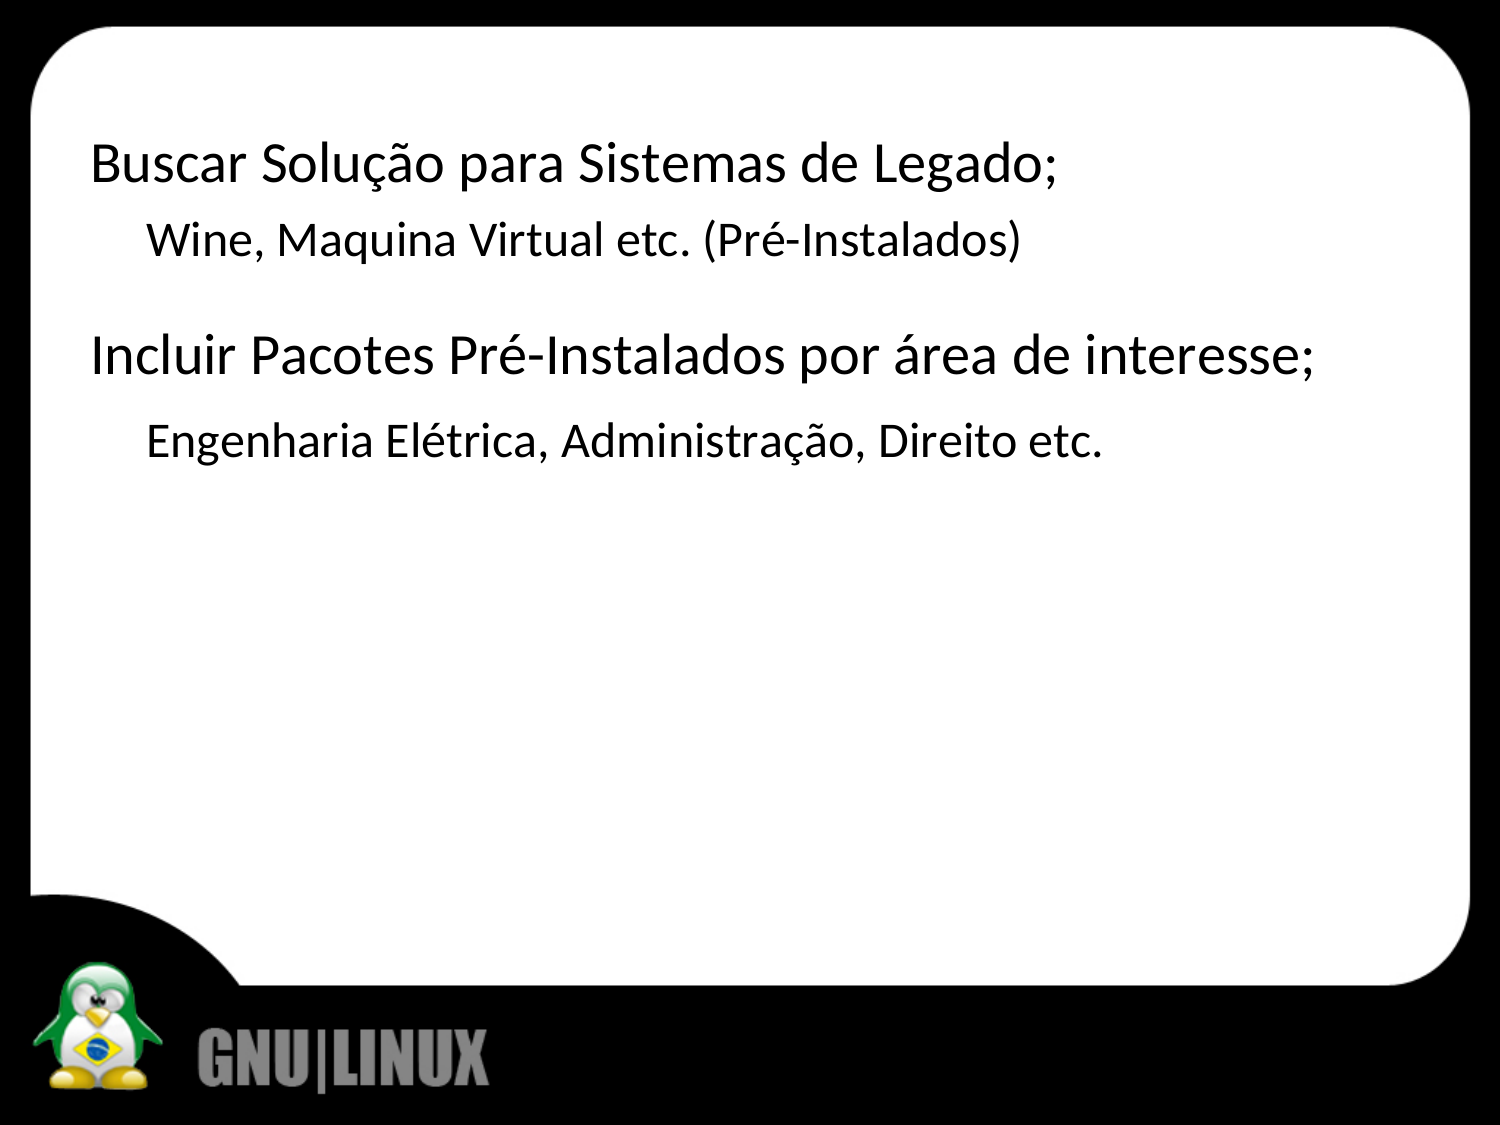

Buscar Solução para Sistemas de Legado;
	Wine, Maquina Virtual etc. (Pré-Instalados)‏
Incluir Pacotes Pré-Instalados por área de interesse;
	Engenharia Elétrica, Administração, Direito etc.